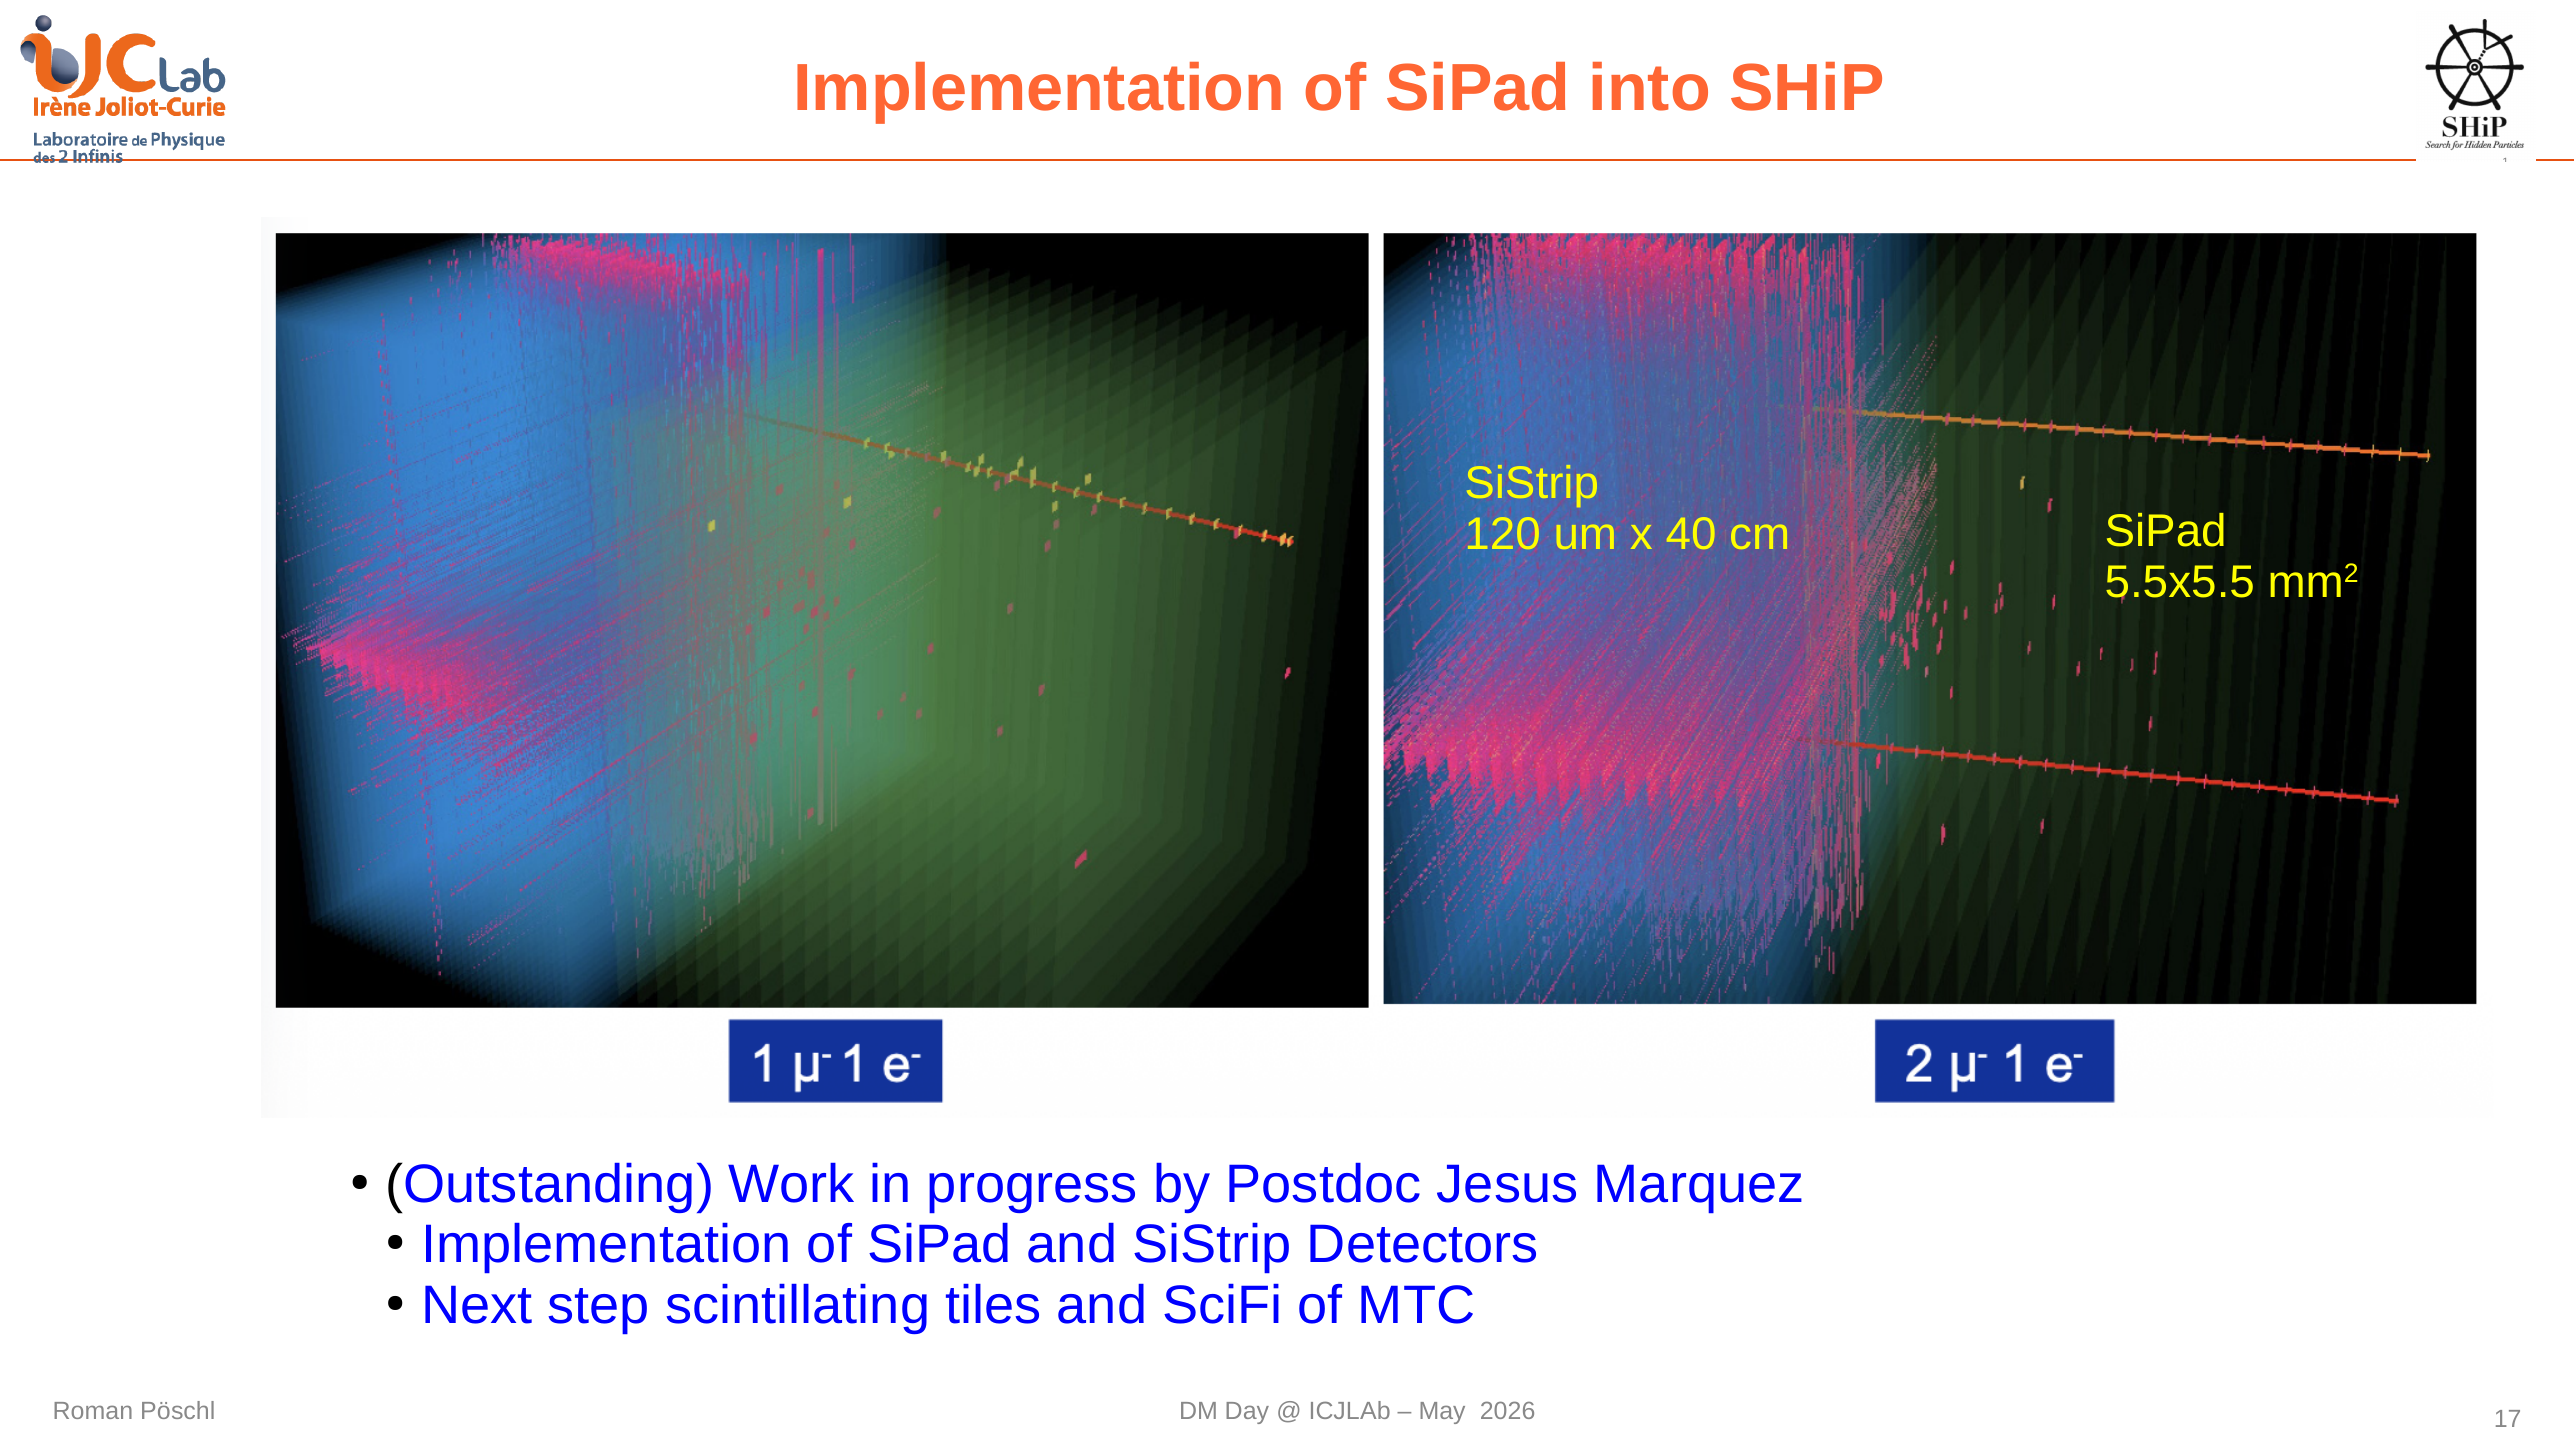

# Implementation of SiPad into SHiP
SiStrip
120 um x 40 cm
SiPad
5.5x5.5 mm2
(Outstanding) Work in progress by Postdoc Jesus Marquez
Implementation of SiPad and SiStrip Detectors
Next step scintillating tiles and SciFi of MTC